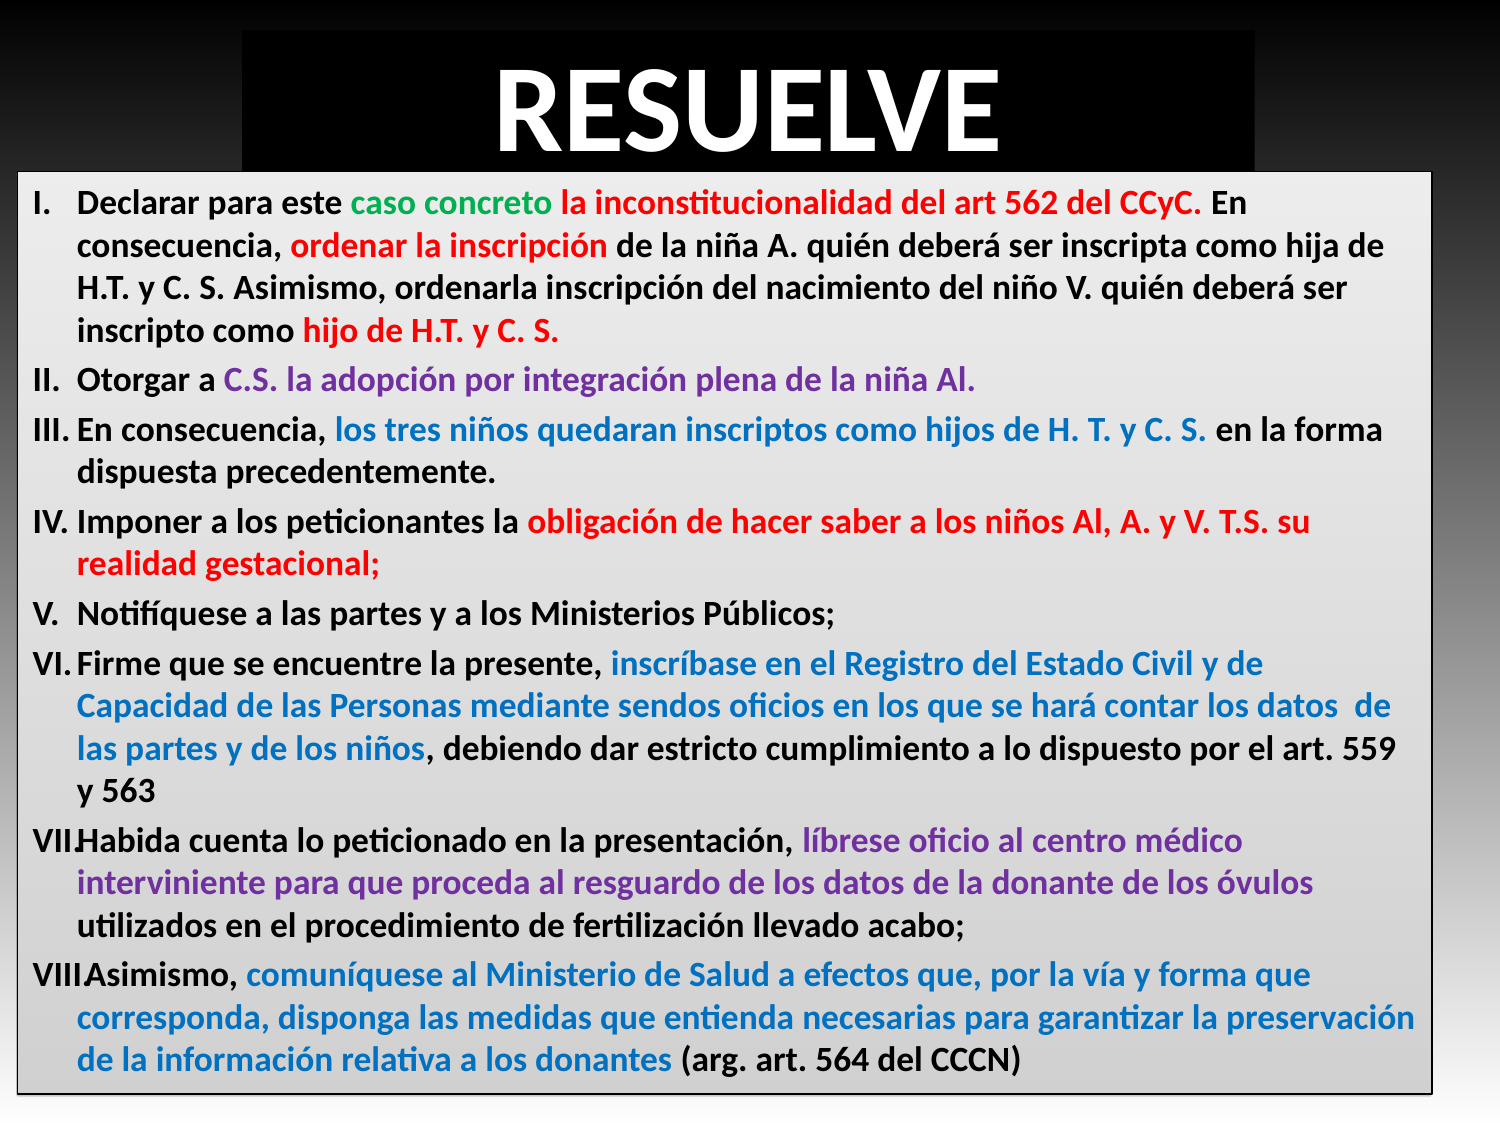

# RESUELVE
Declarar para este caso concreto la inconstitucionalidad del art 562 del CCyC. En consecuencia, ordenar la inscripción de la niña A. quién deberá ser inscripta como hija de H.T. y C. S. Asimismo, ordenarla inscripción del nacimiento del niño V. quién deberá ser inscripto como hijo de H.T. y C. S.
Otorgar a C.S. la adopción por integración plena de la niña Al.
En consecuencia, los tres niños quedaran inscriptos como hijos de H. T. y C. S. en la forma dispuesta precedentemente.
Imponer a los peticionantes la obligación de hacer saber a los niños Al, A. y V. T.S. su realidad gestacional;
Notifíquese a las partes y a los Ministerios Públicos;
Firme que se encuentre la presente, inscríbase en el Registro del Estado Civil y de Capacidad de las Personas mediante sendos oficios en los que se hará contar los datos de las partes y de los niños, debiendo dar estricto cumplimiento a lo dispuesto por el art. 559 y 563
Habida cuenta lo peticionado en la presentación, líbrese oficio al centro médico interviniente para que proceda al resguardo de los datos de la donante de los óvulos utilizados en el procedimiento de fertilización llevado acabo;
 Asimismo, comuníquese al Ministerio de Salud a efectos que, por la vía y forma que corresponda, disponga las medidas que entienda necesarias para garantizar la preservación de la información relativa a los donantes (arg. art. 564 del CCCN)